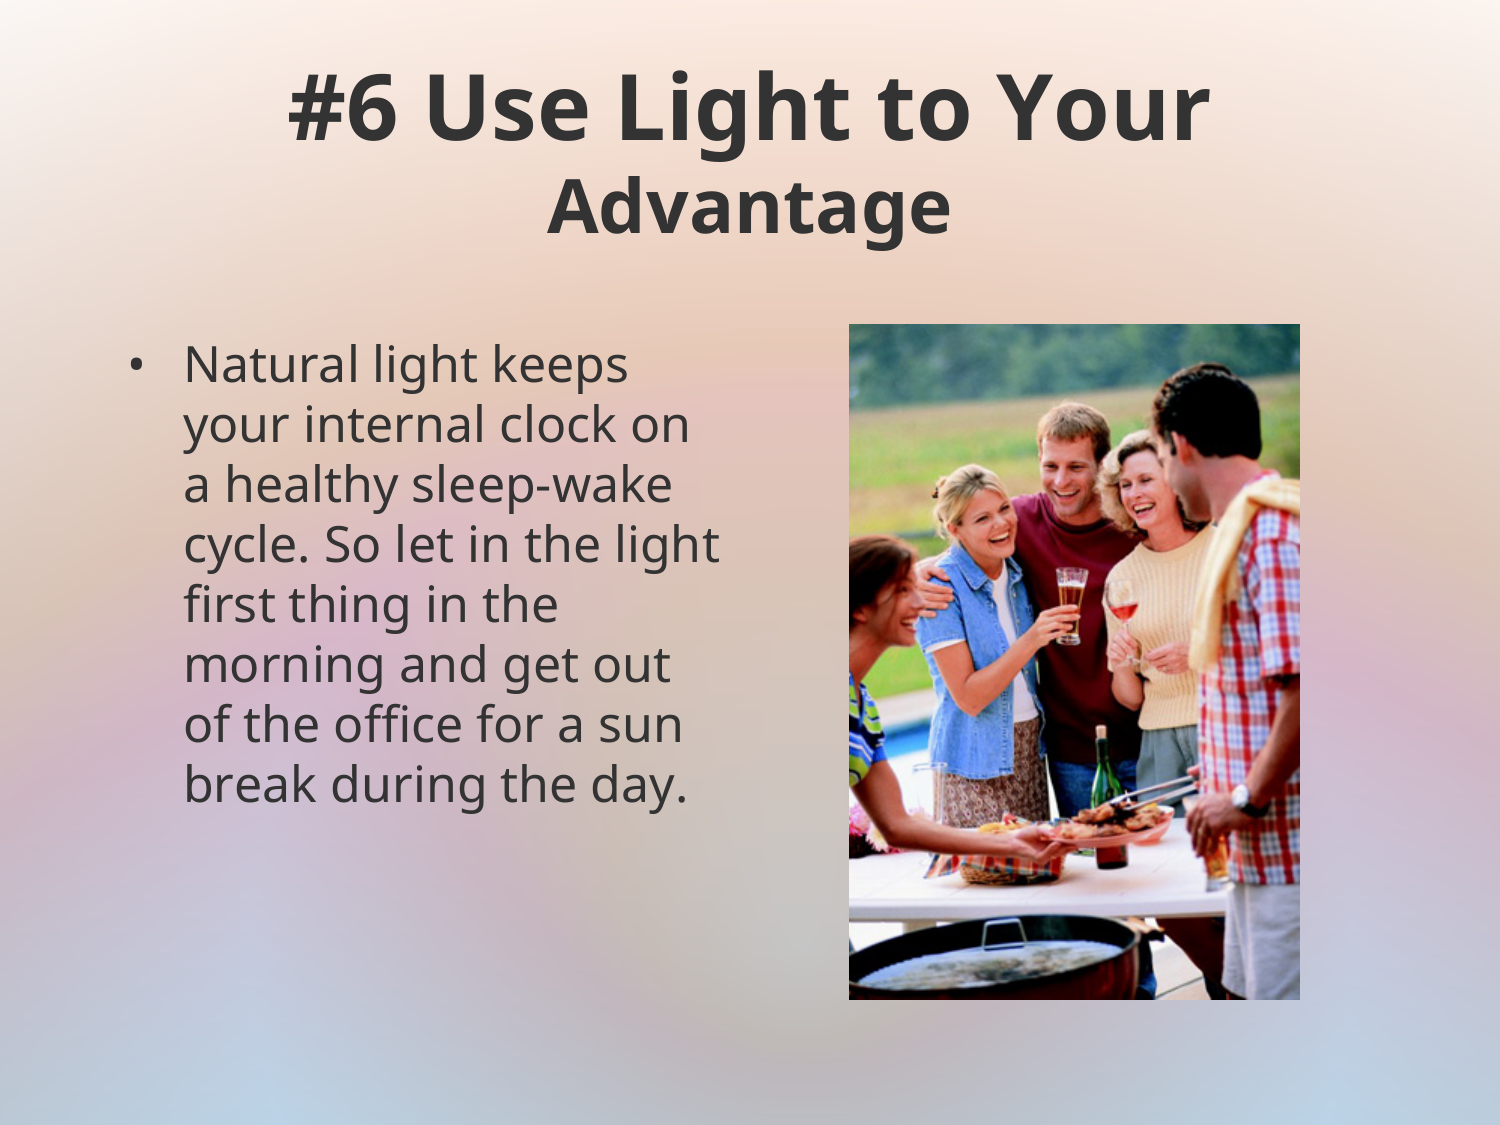

# #6 Use Light to Your Advantage
Natural light keeps your internal clock on a healthy sleep-wake cycle. So let in the light first thing in the morning and get out of the office for a sun break during the day.